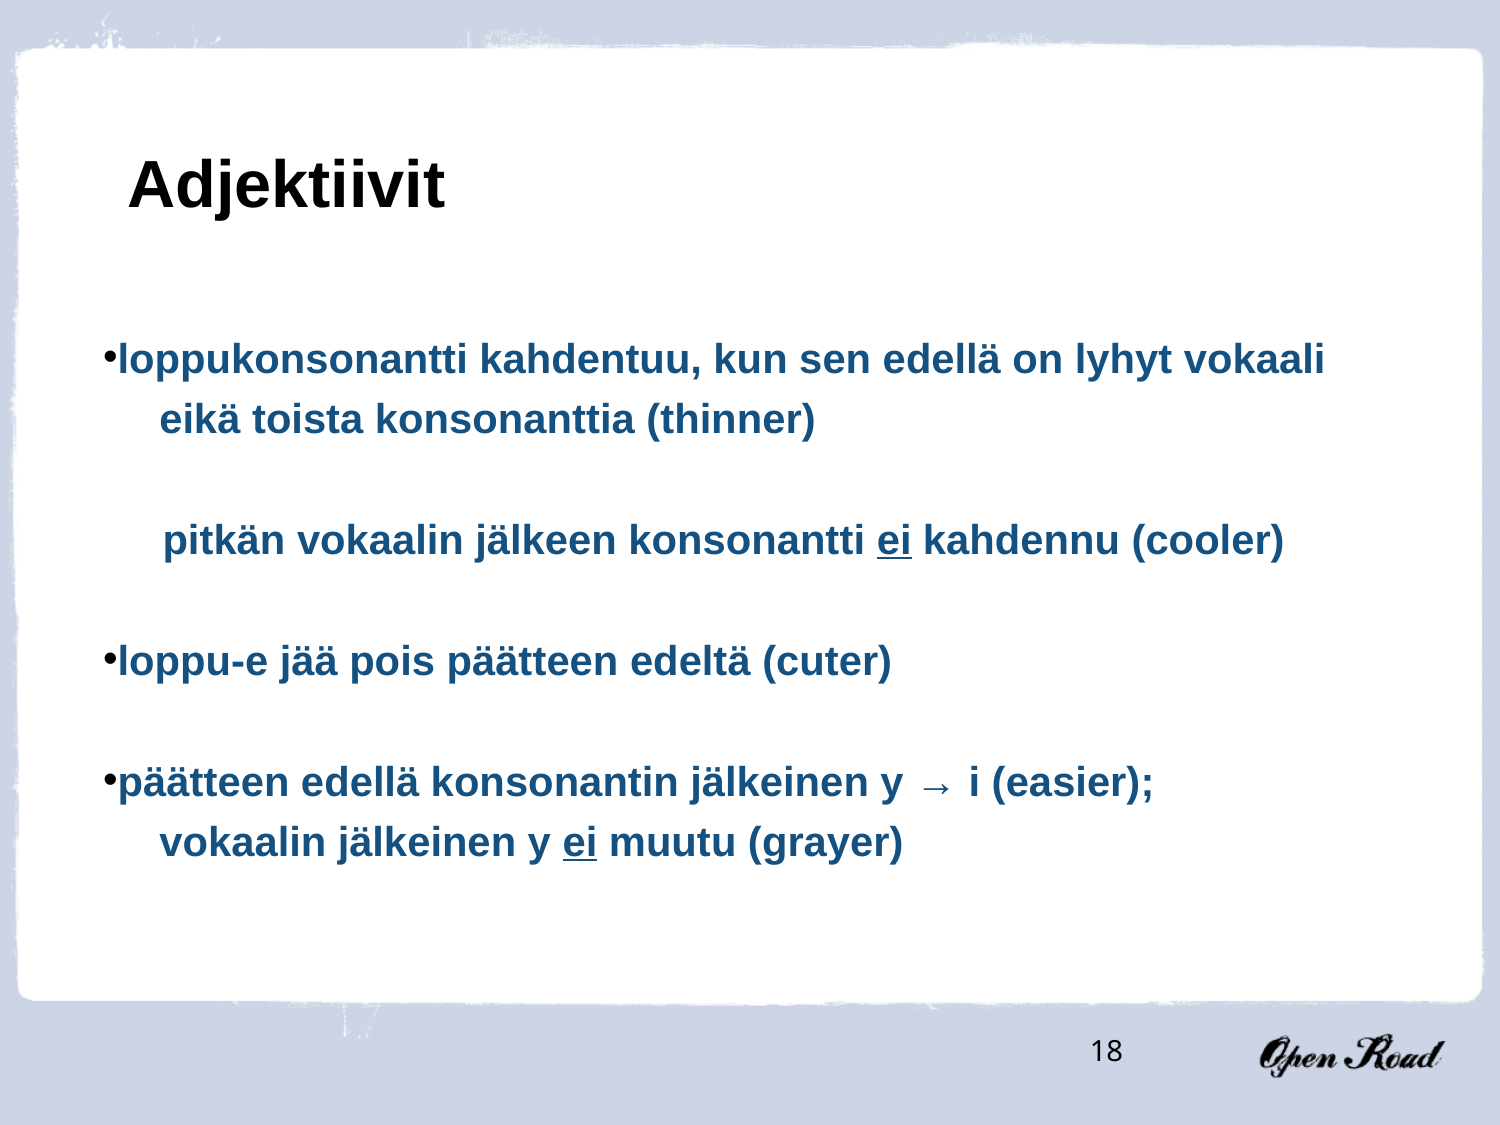

Adjektiivit
loppukonsonantti kahdentuu, kun sen edellä on lyhyt vokaali
	eikä toista konsonanttia (thinner)
 pitkän vokaalin jälkeen konsonantti ei kahdennu (cooler)
loppu-e jää pois päätteen edeltä (cuter)
päätteen edellä konsonantin jälkeinen y → i (easier);
	vokaalin jälkeinen y ei muutu (grayer)